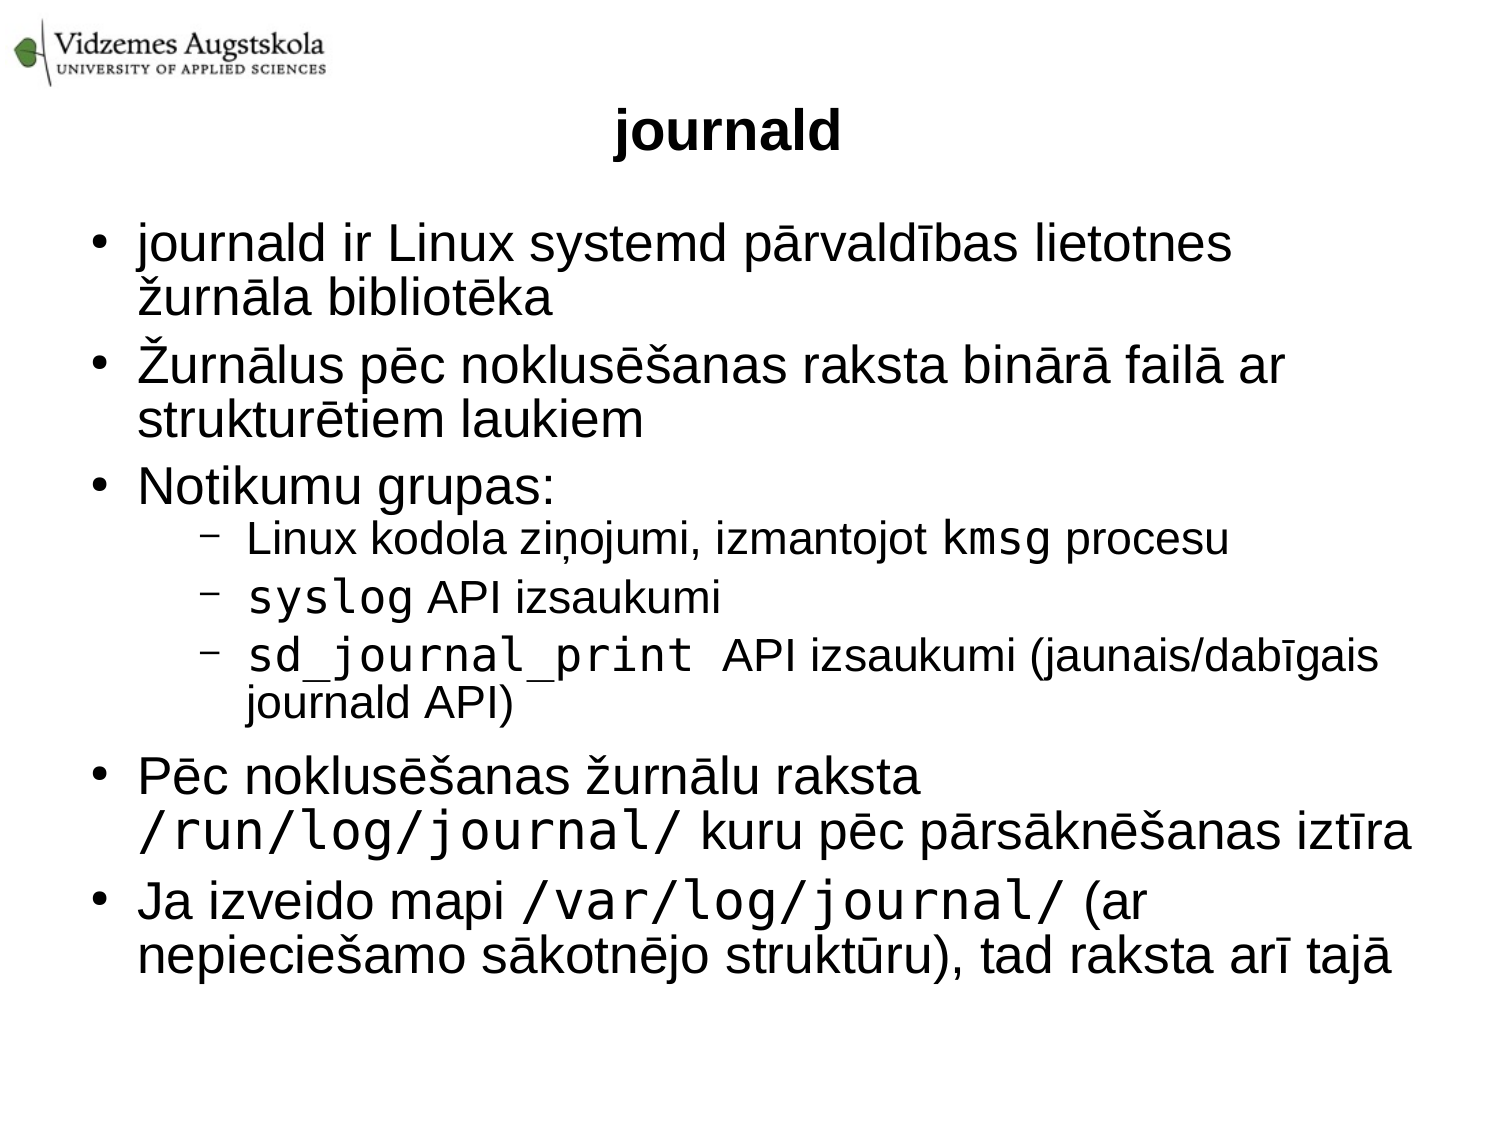

# journald
journald ir Linux systemd pārvaldības lietotnes žurnāla bibliotēka
Žurnālus pēc noklusēšanas raksta binārā failā ar strukturētiem laukiem
Notikumu grupas:
Linux kodola ziņojumi, izmantojot kmsg procesu
syslog API izsaukumi
sd_journal_print API izsaukumi (jaunais/dabīgais journald API)
Pēc noklusēšanas žurnālu raksta /run/log/journal/ kuru pēc pārsāknēšanas iztīra
Ja izveido mapi /var/log/journal/ (ar nepieciešamo sākotnējo struktūru), tad raksta arī tajā